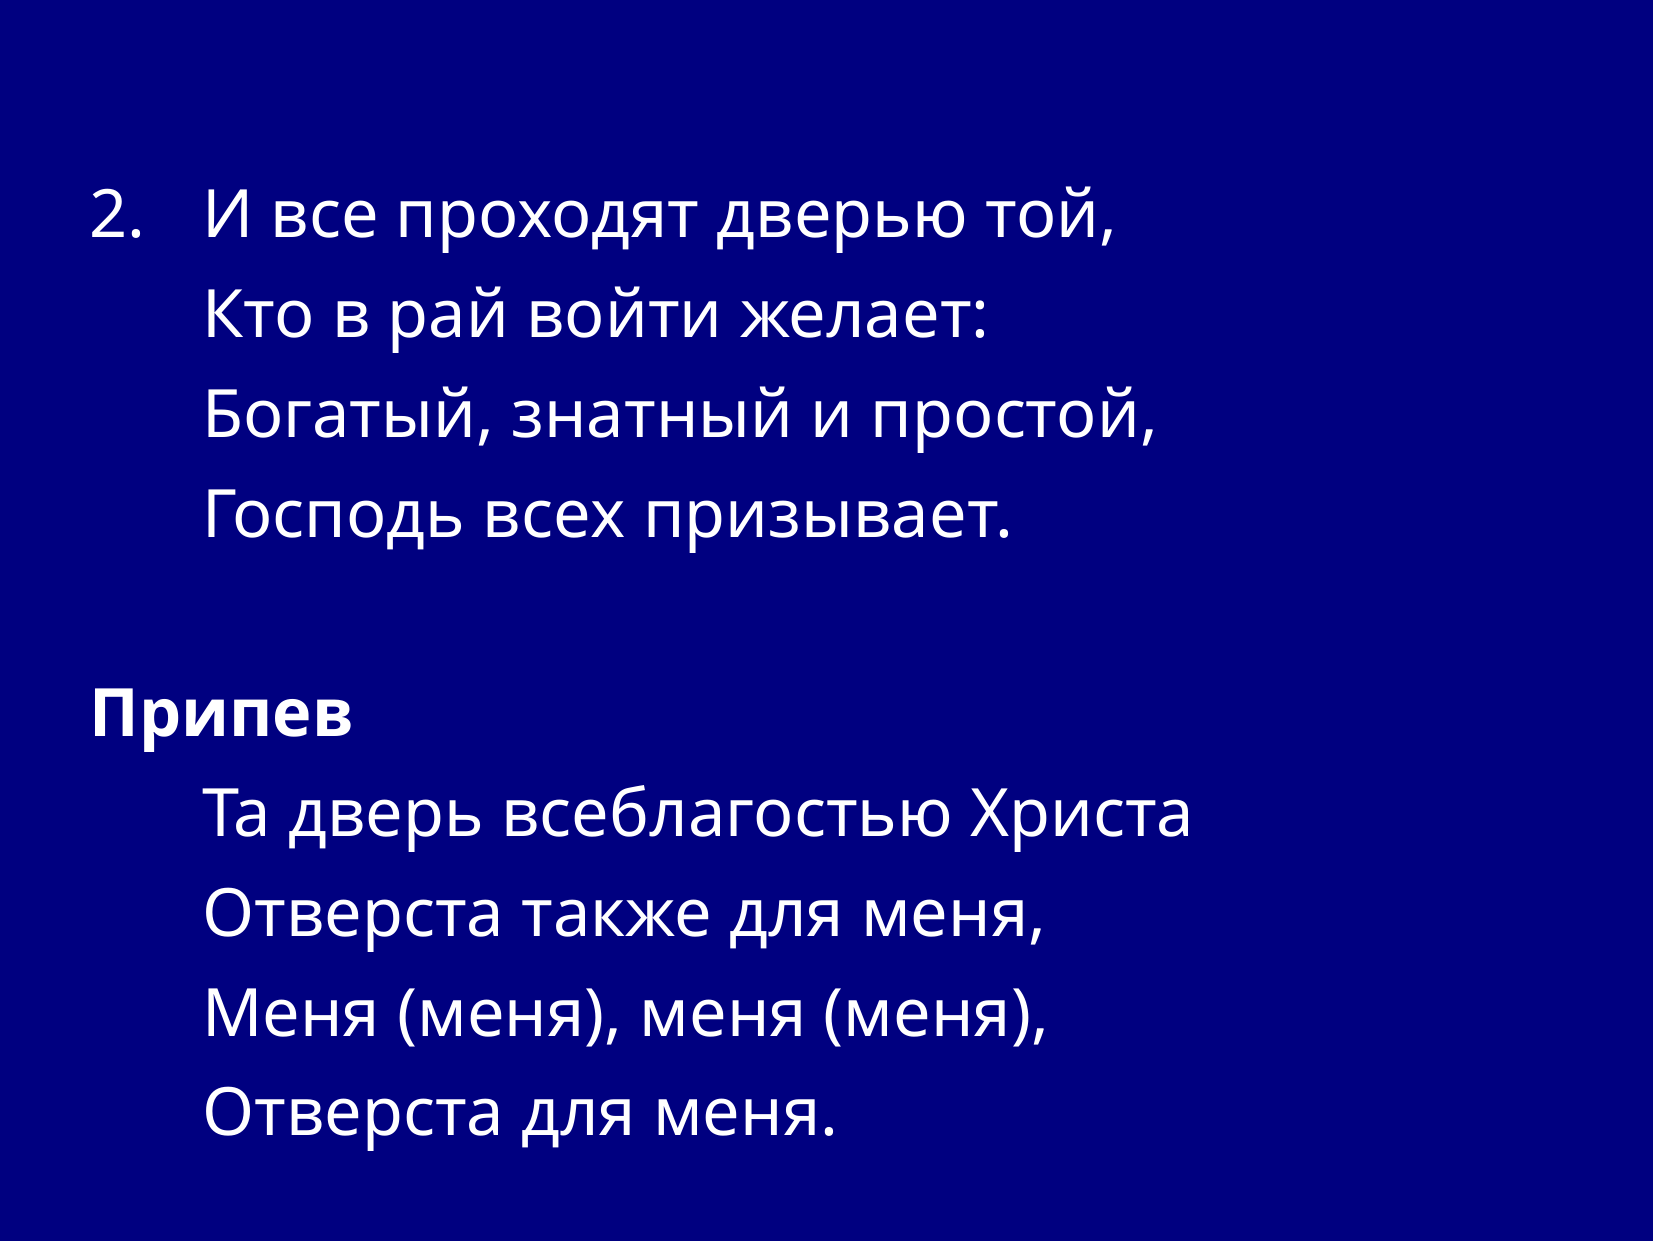

2.	И все проходят дверью той,
	Кто в рай войти желает:
	Богатый, знатный и простой,
	Господь всех призывает.
Припев
	Та дверь всеблагостью Христа
	Отверста также для меня,
	Меня (меня), меня (меня),
	Отверста для меня.